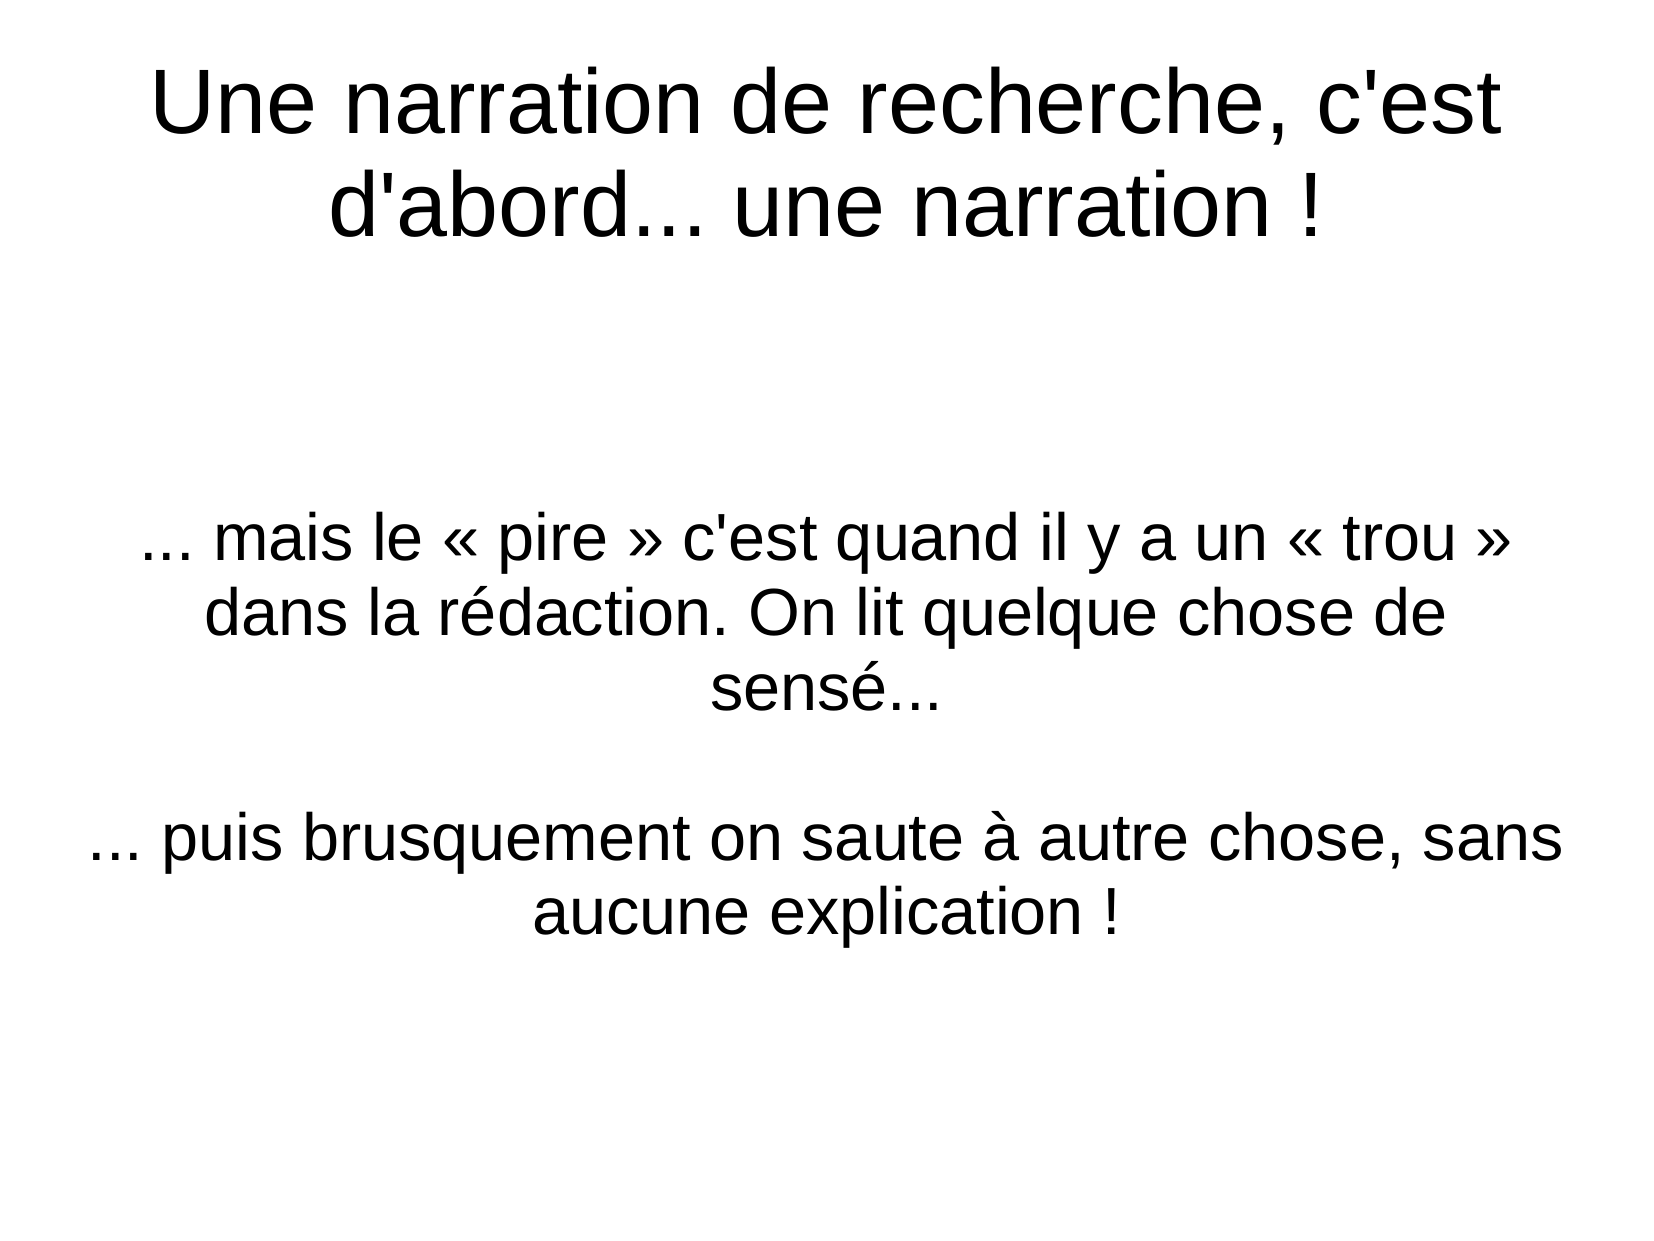

# Une narration de recherche, c'est d'abord... une narration !
... mais le « pire » c'est quand il y a un « trou » dans la rédaction. On lit quelque chose de sensé...
... puis brusquement on saute à autre chose, sans aucune explication !